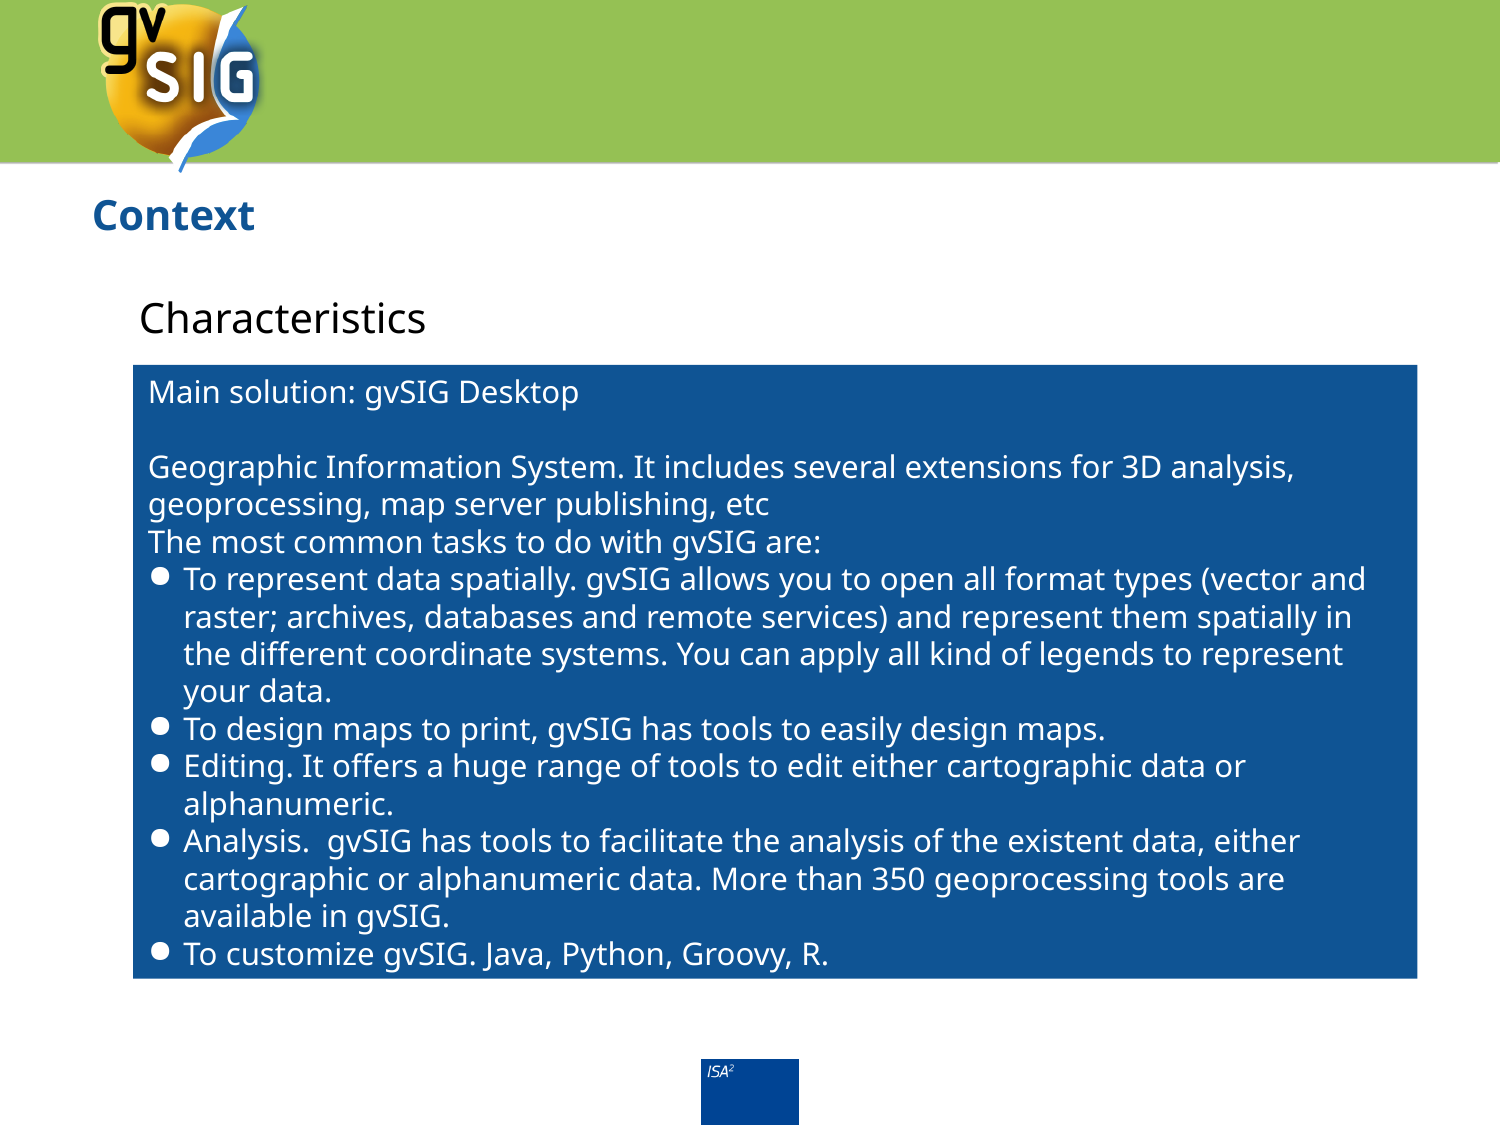

# Context
Characteristics
Main solution: gvSIG Desktop
Geographic Information System. It includes several extensions for 3D analysis, geoprocessing, map server publishing, etc
The most common tasks to do with gvSIG are:
To represent data spatially. gvSIG allows you to open all format types (vector and raster; archives, databases and remote services) and represent them spatially in the different coordinate systems. You can apply all kind of legends to represent your data.
To design maps to print, gvSIG has tools to easily design maps.
Editing. It offers a huge range of tools to edit either cartographic data or alphanumeric.
Analysis. gvSIG has tools to facilitate the analysis of the existent data, either cartographic or alphanumeric data. More than 350 geoprocessing tools are available in gvSIG.
To customize gvSIG. Java, Python, Groovy, R.